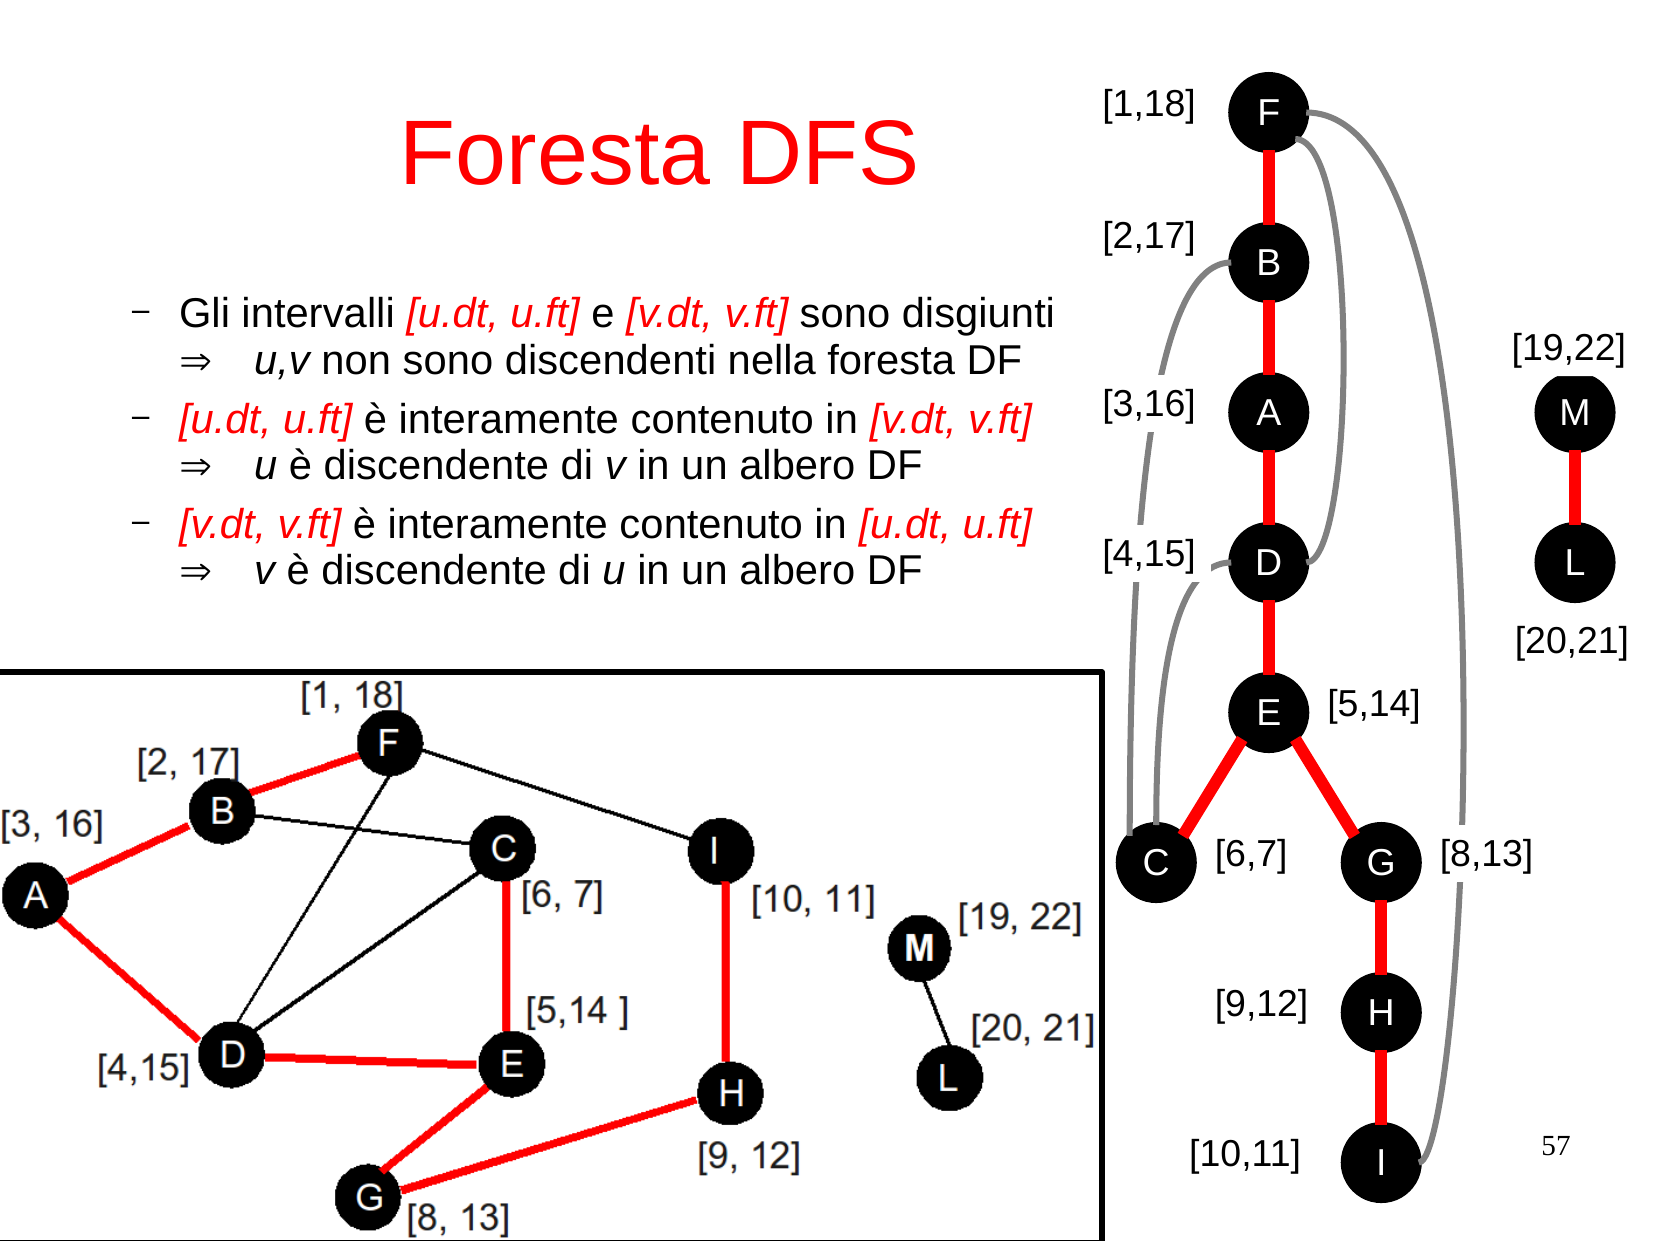

# Foresta DFS
[1,18]
F
[2,17]
B
Gli intervalli [u.dt, u.ft] e [v.dt, v.ft] sono disgiunti
	u,v non sono discendenti nella foresta DF
[u.dt, u.ft] è interamente contenuto in [v.dt, v.ft]
	u è discendente di v in un albero DF
[v.dt, v.ft] è interamente contenuto in [u.dt, u.ft]
	v è discendente di u in un albero DF
[19,22]
[3,16]
A
M
[4,15]
D
L
[20,21]
E
[5,14]
C
[6,7]
G
[8,13]
[9,12]
H
[10,11]
I
Algoritmi e Strutture Dati
57